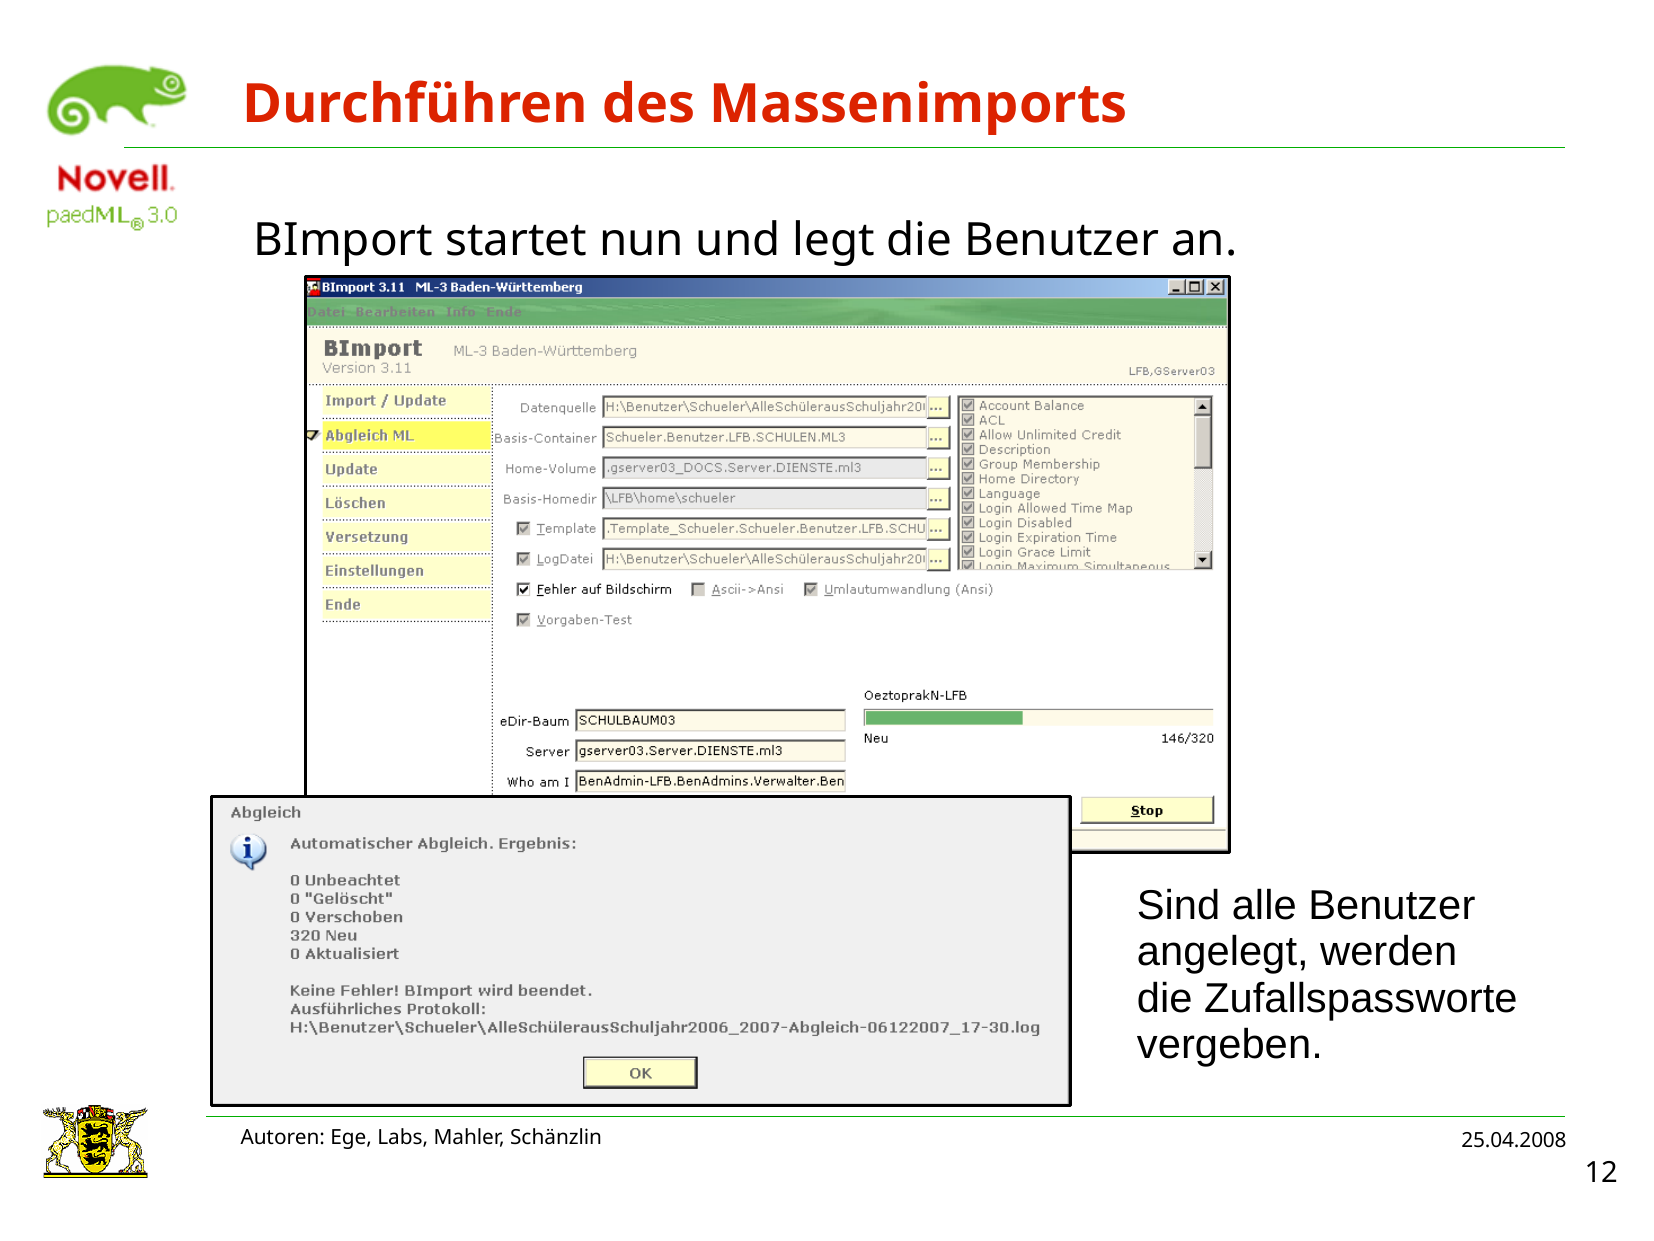

# Durchführen des Massenimports
BImport startet nun und legt die Benutzer an.
Sind alle Benutzer angelegt, werden
die Zufallspassworte vergeben.
Autoren: Ege, Labs, Mahler, Schänzlin
25.04.2008
12